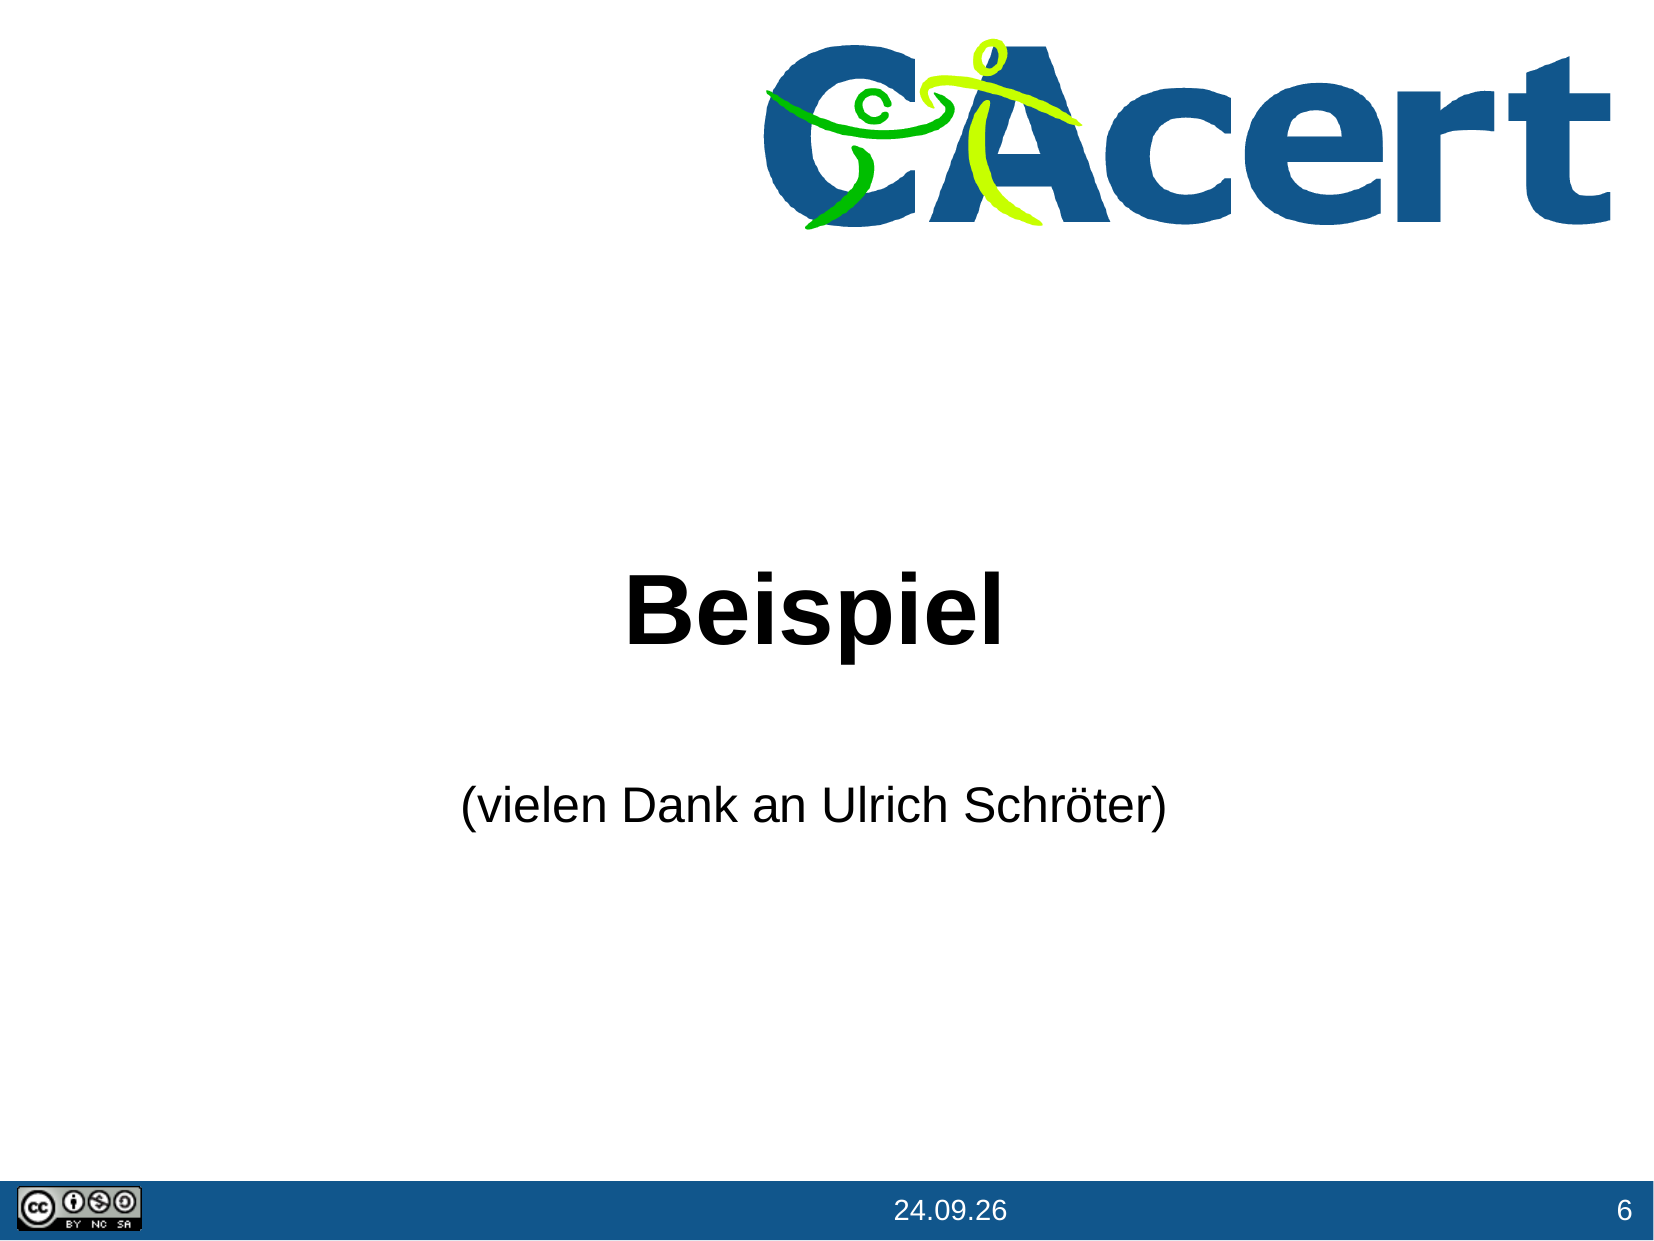

#
Beispiel
(vielen Dank an Ulrich Schröter)